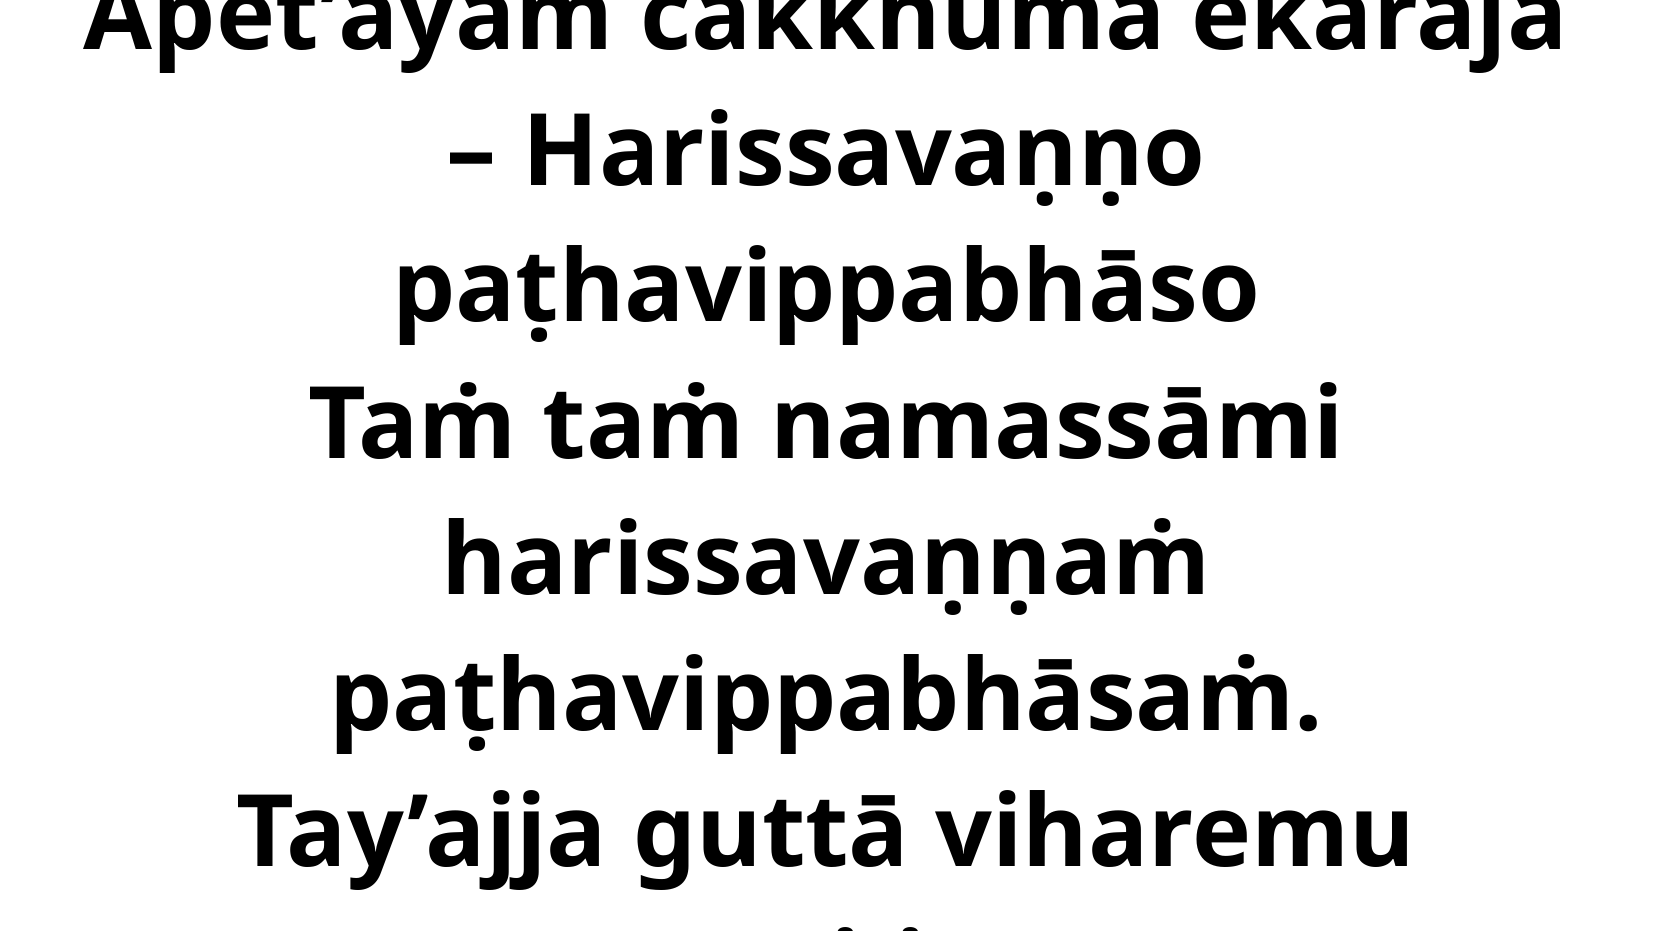

# Apet’ayaṁ cakkhumā ekarājā – Harissavaṇṇo paṭhavippabhāso
Taṁ taṁ namassāmi harissavaṇṇaṁ paṭhavippabhāsaṁ.
Tay’ajja guttā viharemu rattiṁ.